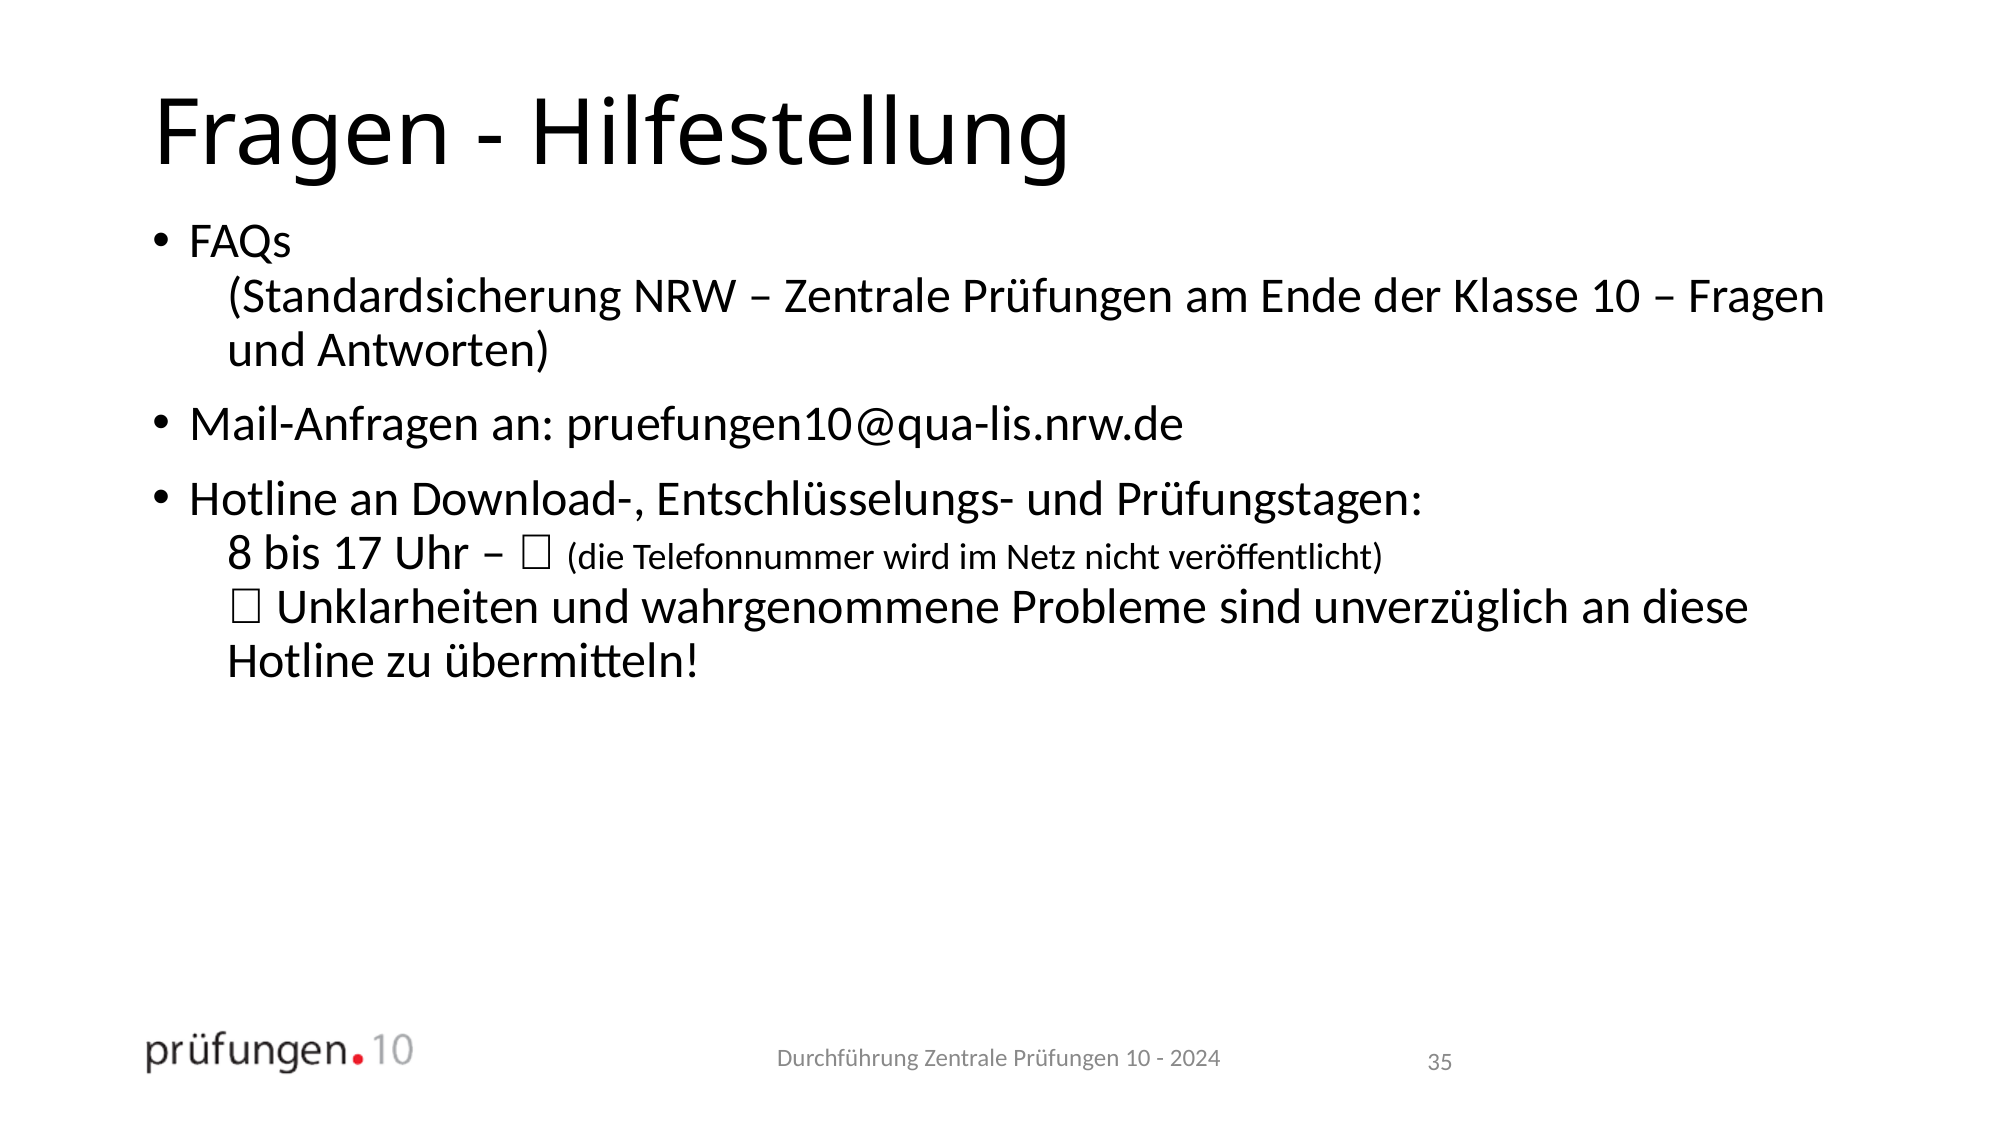

# Fragen - Hilfestellung
FAQs
(Standardsicherung NRW – Zentrale Prüfungen am Ende der Klasse 10 – Fragen und Antworten)
Mail-Anfragen an: pruefungen10@qua-lis.nrw.de
Hotline an Download-, Entschlüsselungs- und Prüfungstagen:
8 bis 17 Uhr –  (die Telefonnummer wird im Netz nicht veröffentlicht)
 Unklarheiten und wahrgenommene Probleme sind unverzüglich an diese Hotline zu übermitteln!